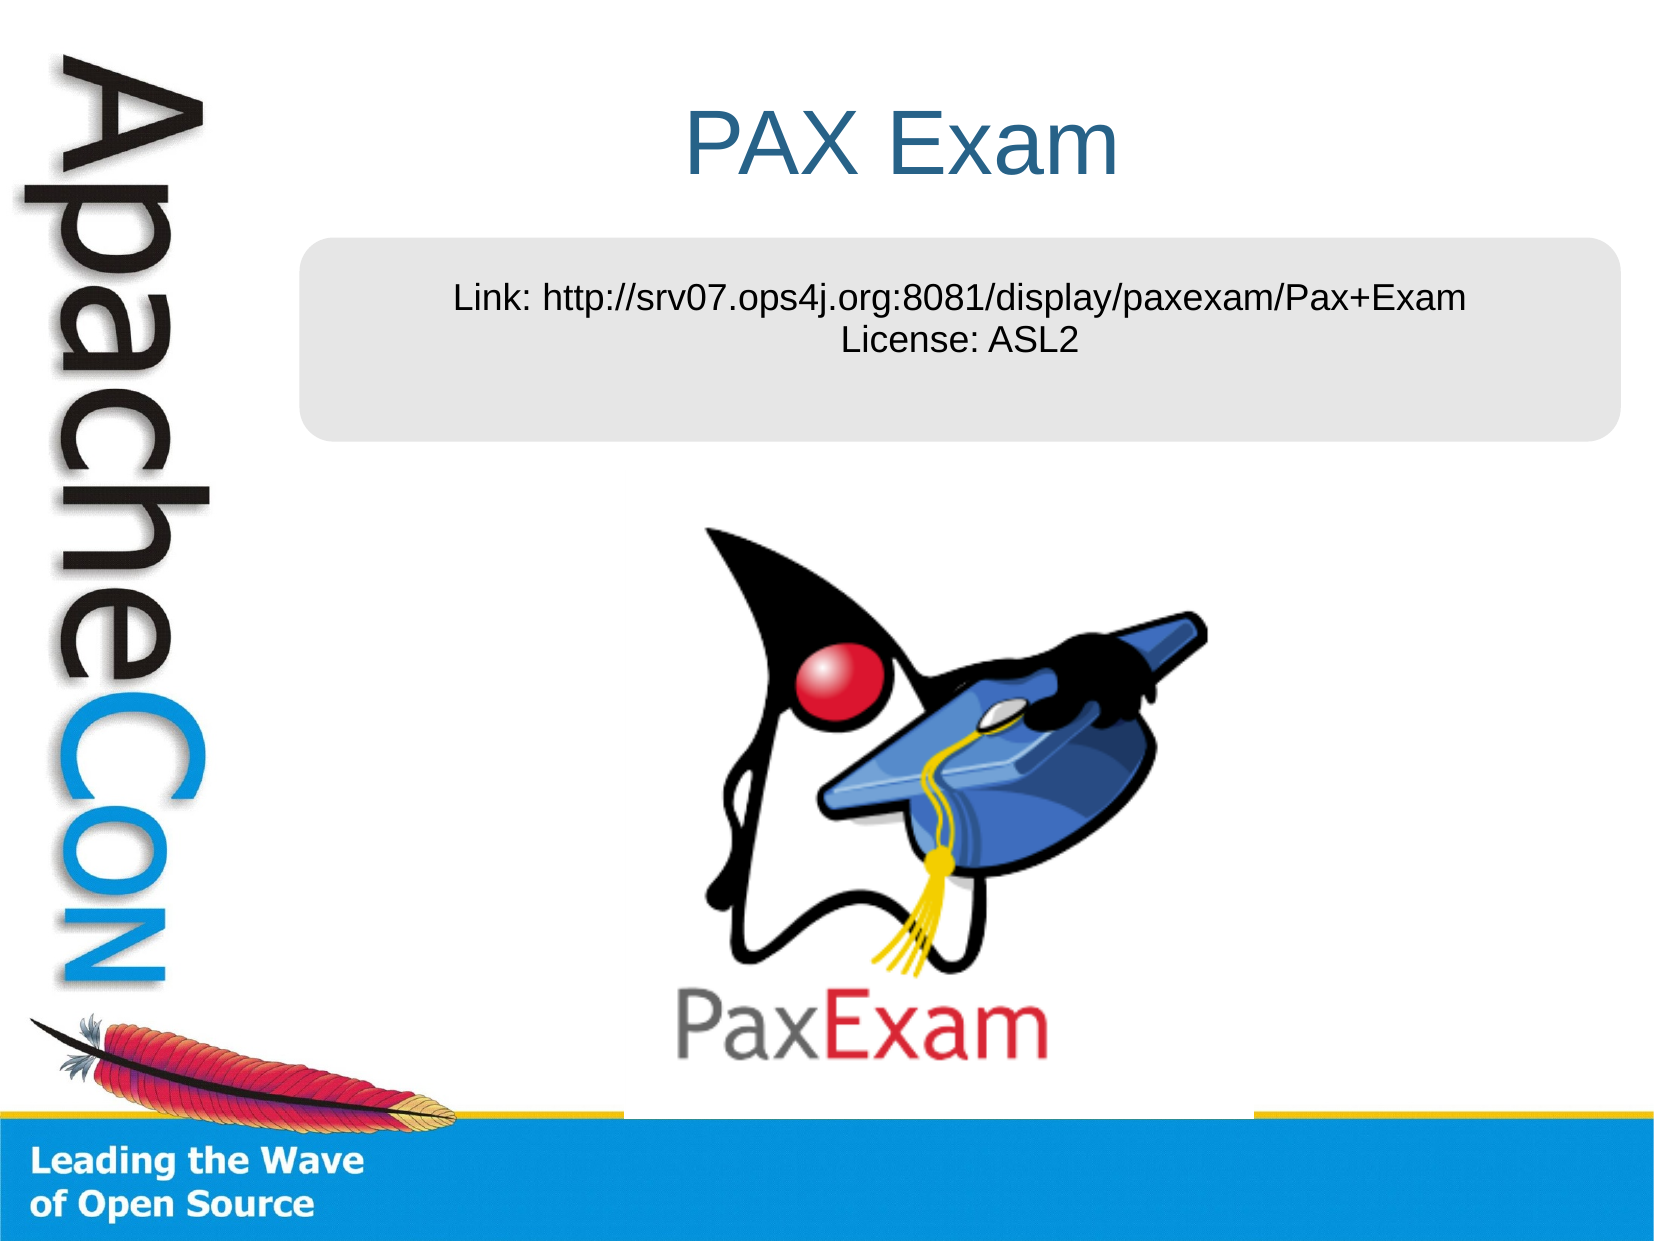

# PAX Exam
Link: http://srv07.ops4j.org:8081/display/paxexam/Pax+Exam
License: ASL2